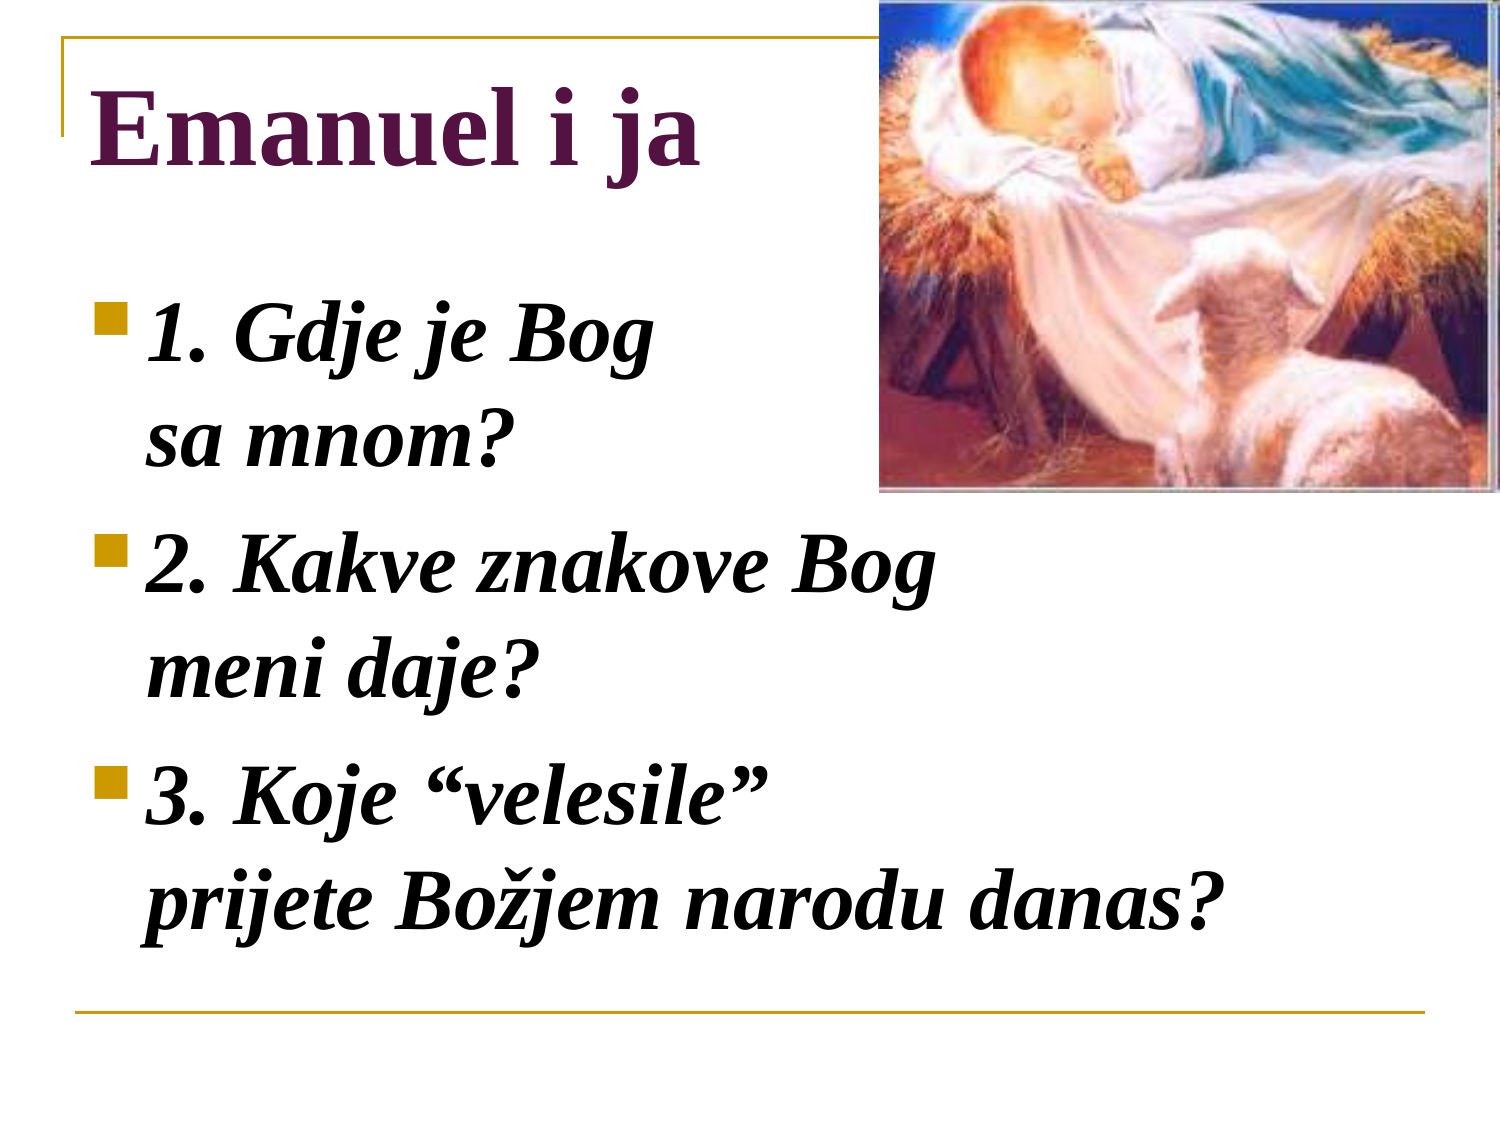

# Emanuel i ja
1. Gdje je Bog
sa mnom?
2. Kakve znakove Bog
meni daje?
3. Koje “velesile”
prijete Božjem narodu danas?